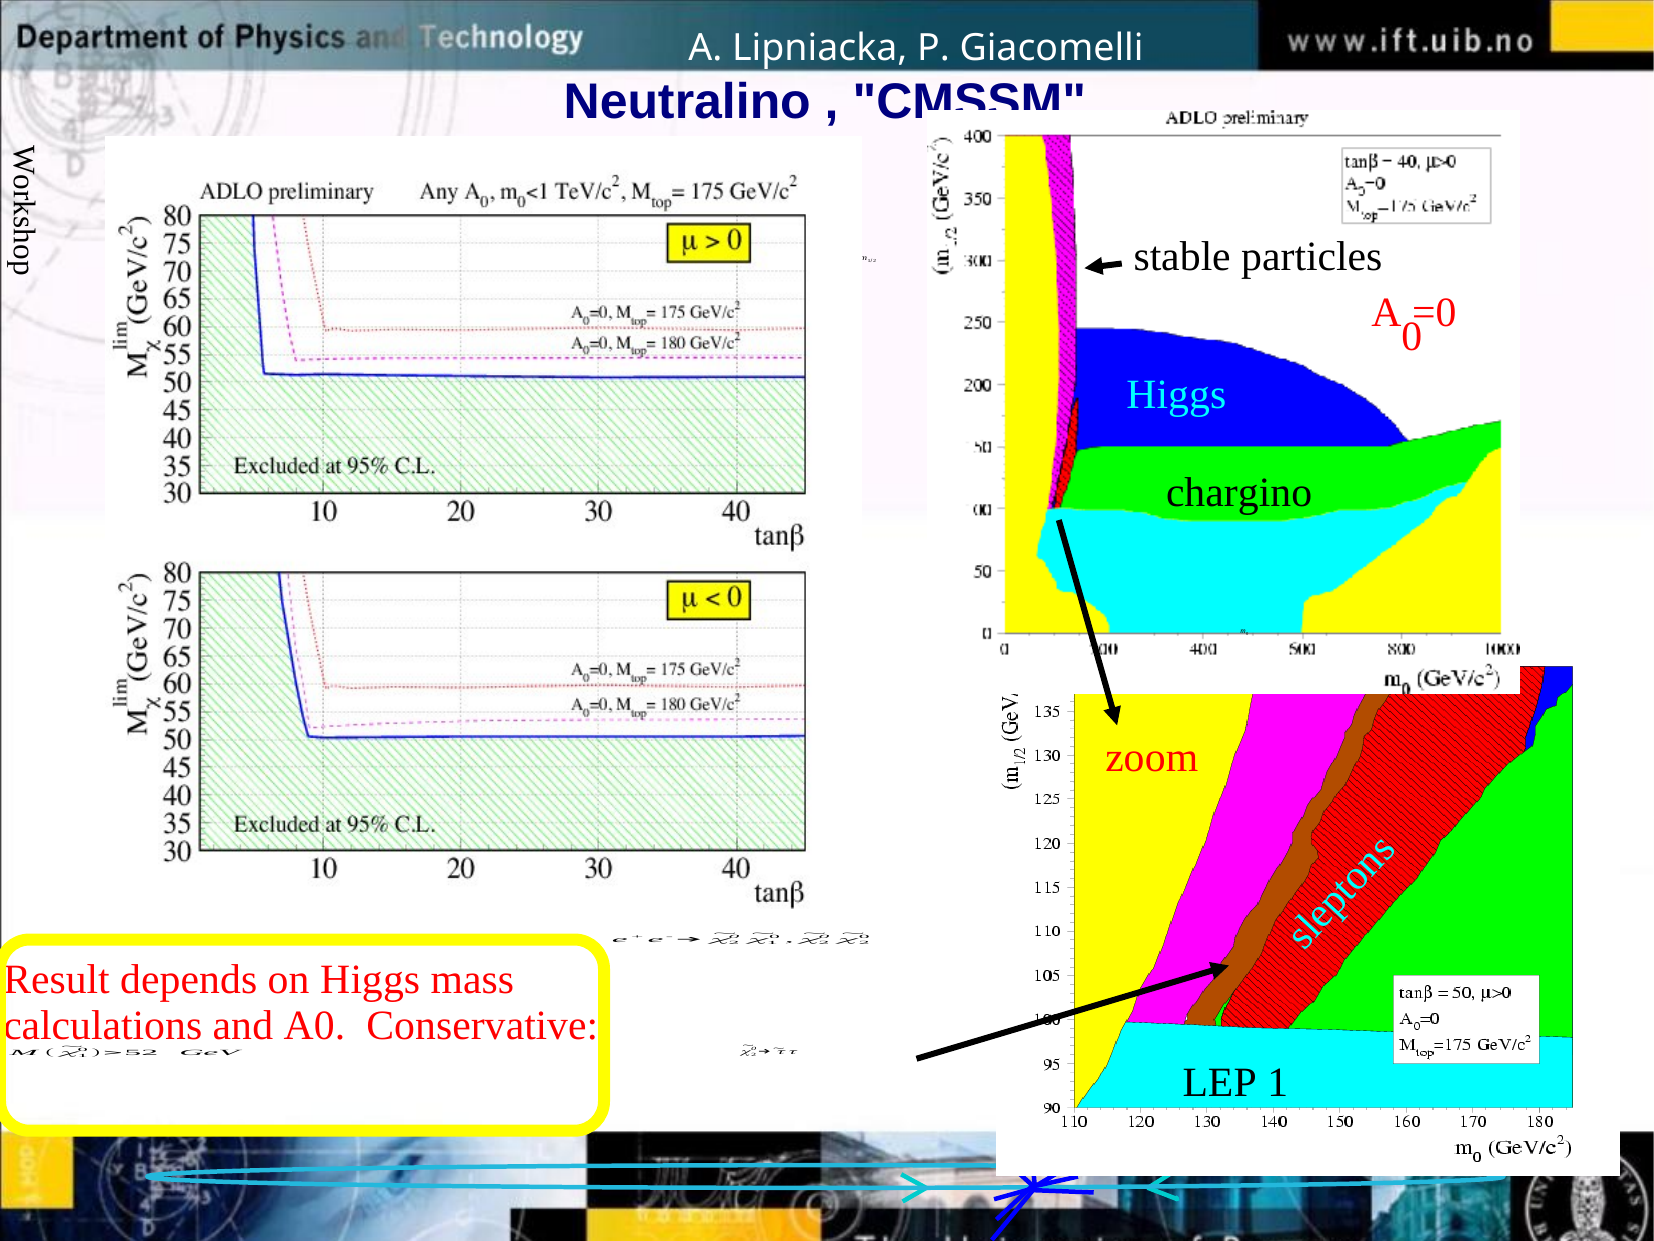

# Neutralino , "CMSSM"
stable particles
A =0
0
Higgs
chargino
zoom
sleptons
Result depends on Higgs mass
calculations and A0. Conservative:
LEP 1